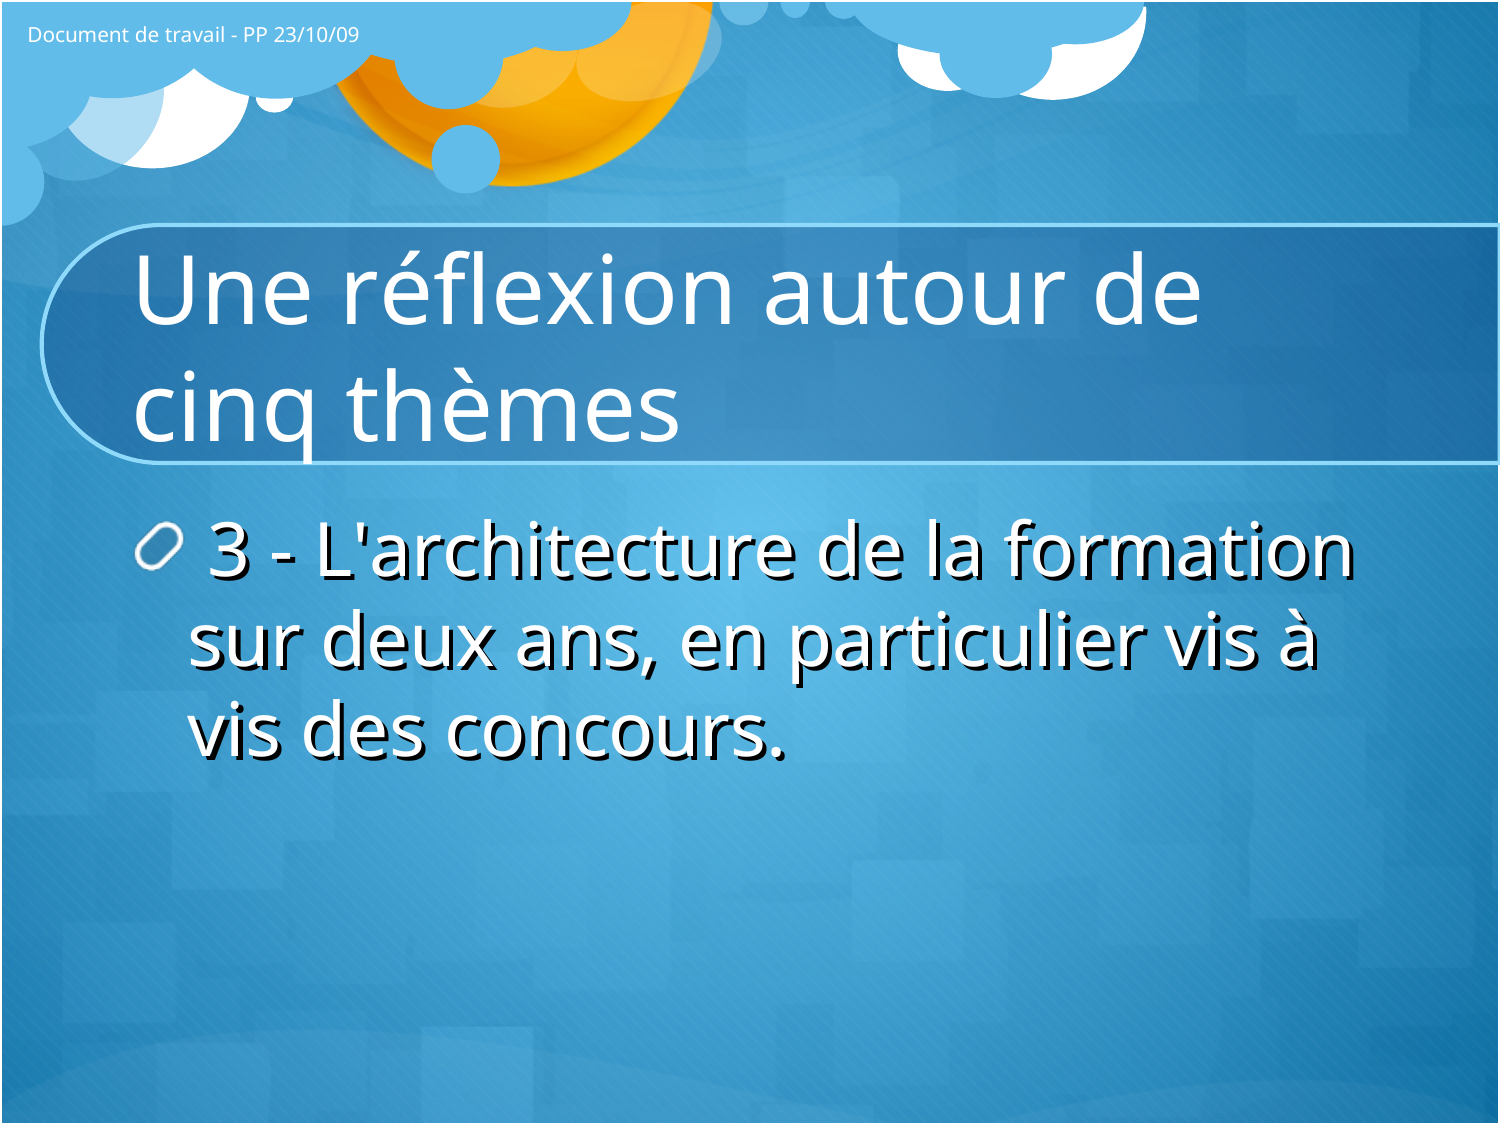

Document de travail - PP 23/10/09
Une réflexion autour de cinq thèmes
 3 - L'architecture de la formation sur deux ans, en particulier vis à vis des concours.